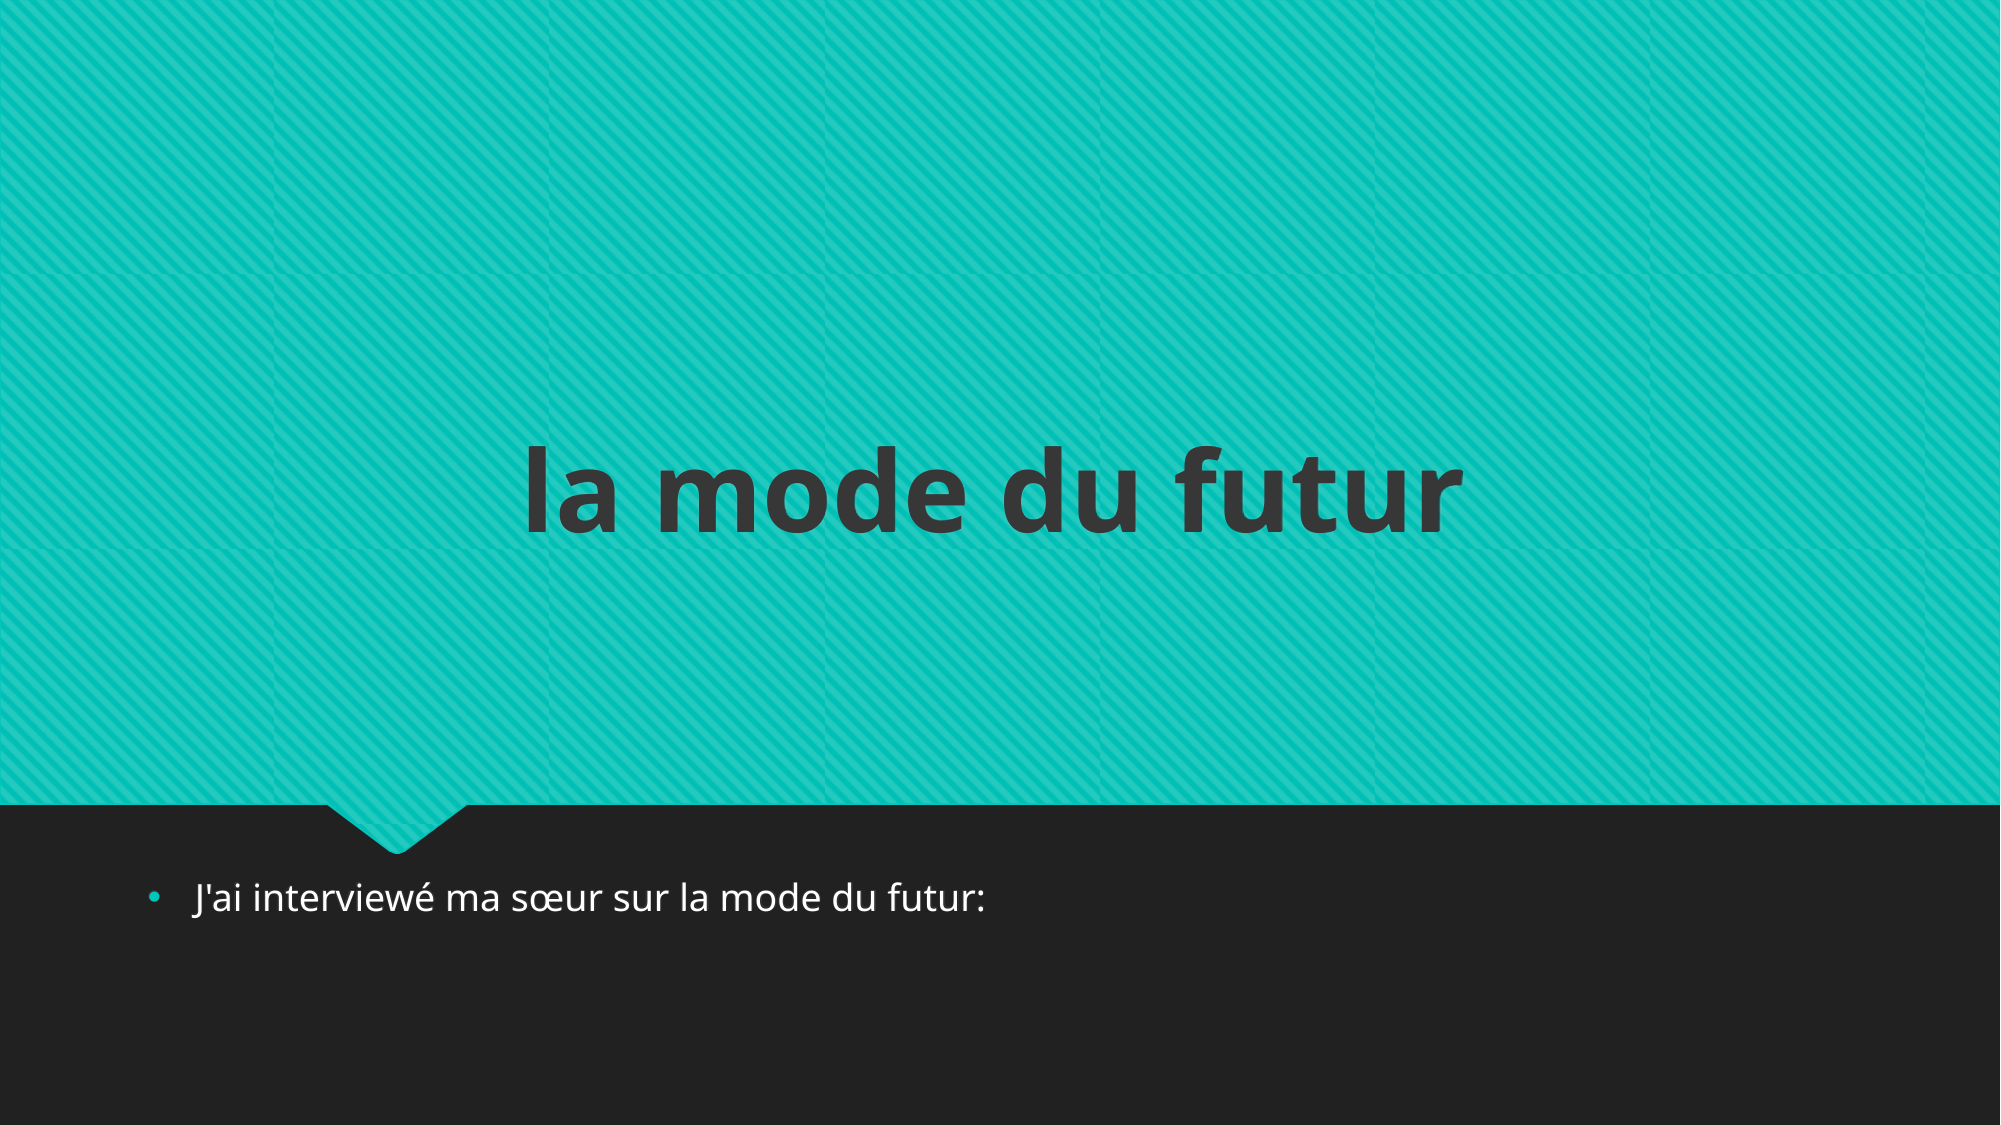

# la mode du futur
J'ai interviewé ma sœur sur la mode du futur: